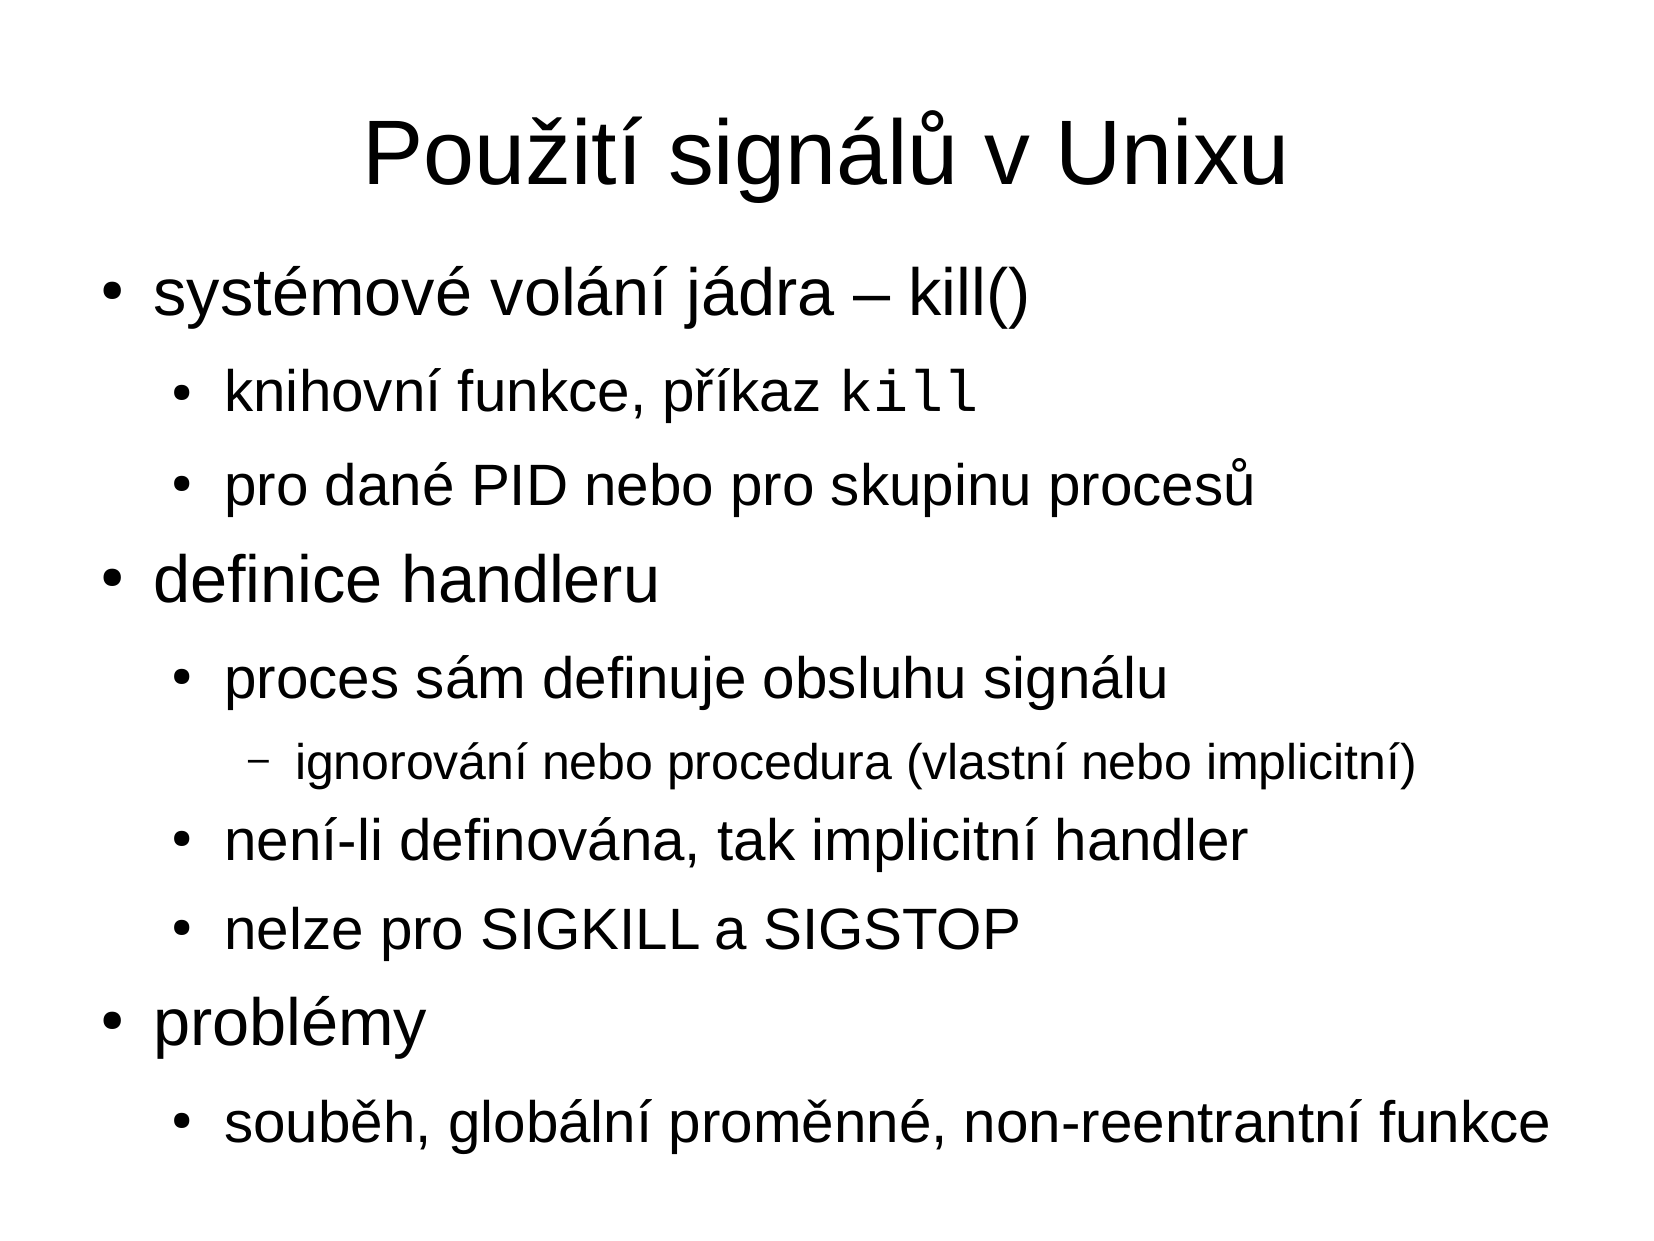

# Použití signálů v Unixu
systémové volání jádra – kill()
knihovní funkce, příkaz kill
pro dané PID nebo pro skupinu procesů
definice handleru
proces sám definuje obsluhu signálu
ignorování nebo procedura (vlastní nebo implicitní)
není-li definována, tak implicitní handler
nelze pro SIGKILL a SIGSTOP
problémy
souběh, globální proměnné, non-reentrantní funkce